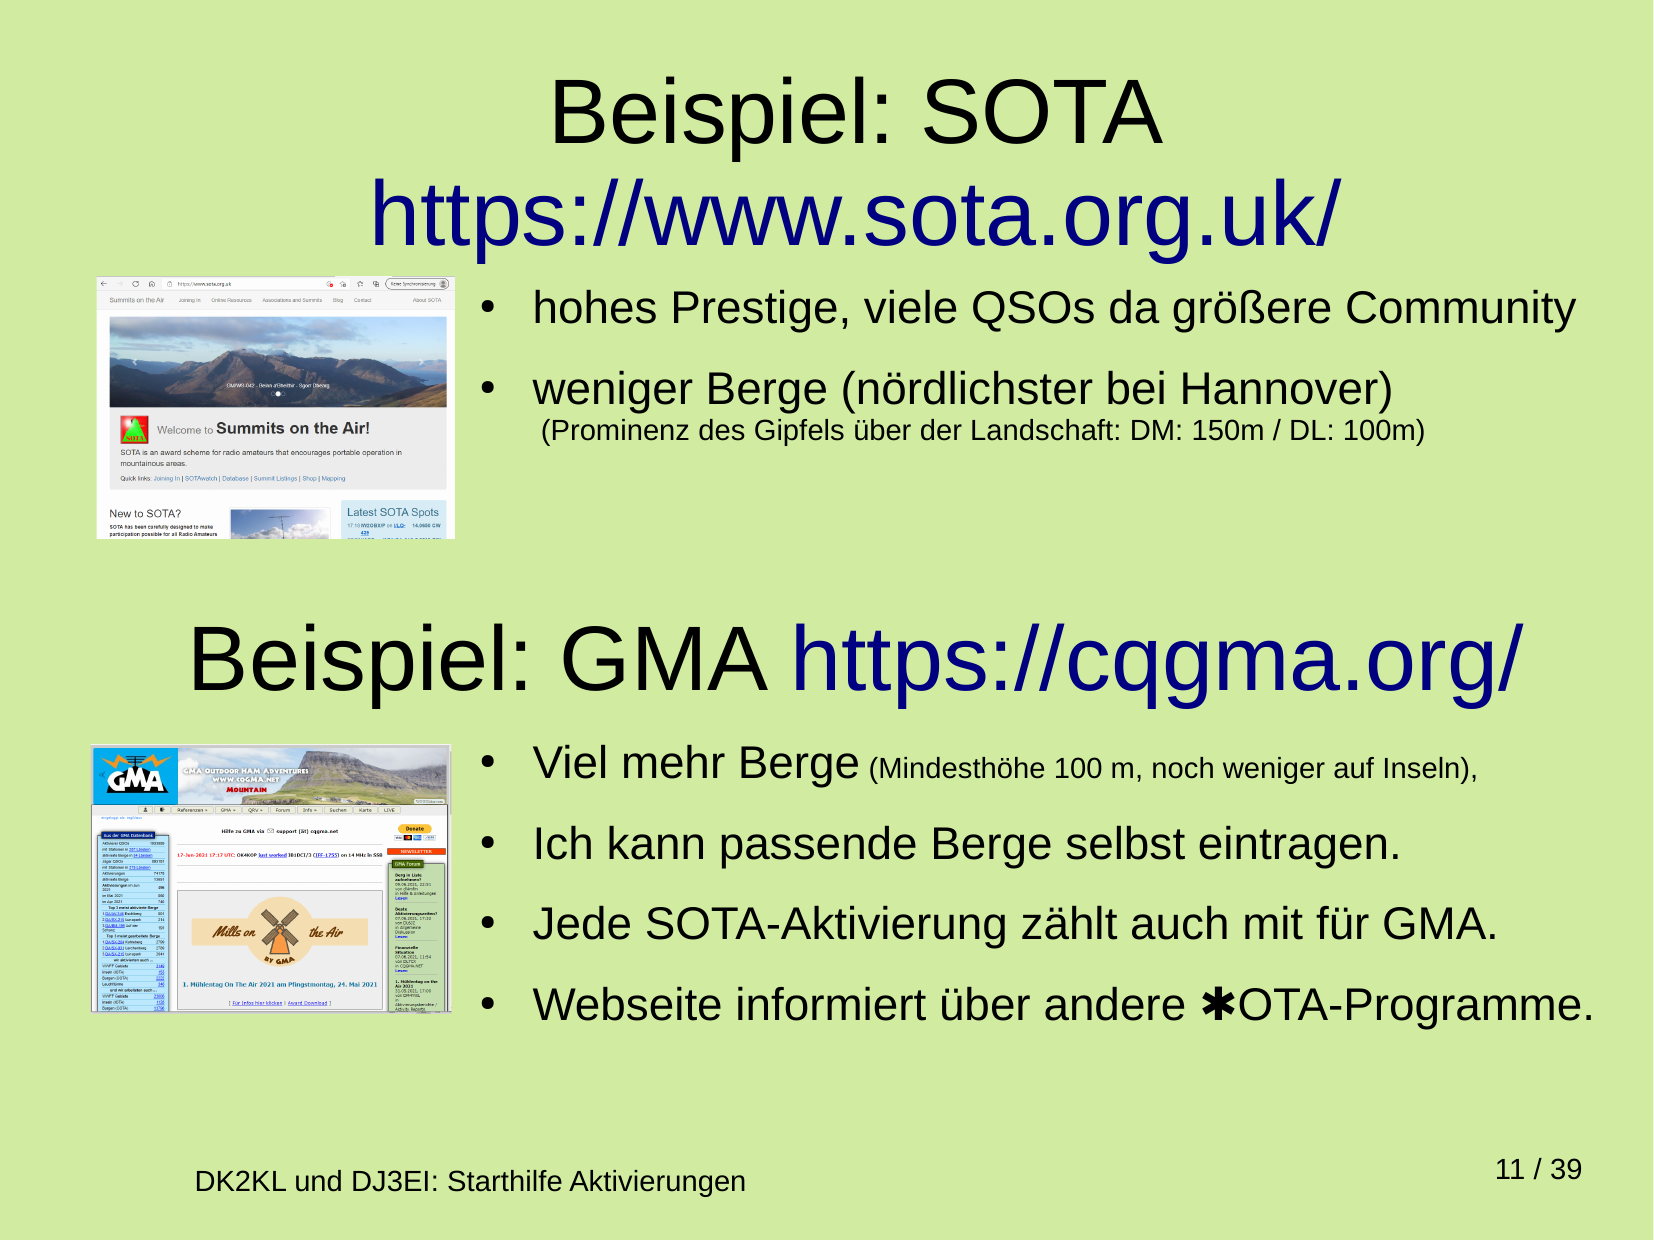

# Beispiel: SOTA https://www.sota.org.uk/
hohes Prestige, viele QSOs da größere Community
weniger Berge (nördlichster bei Hannover)
 (Prominenz des Gipfels über der Landschaft: DM: 150m / DL: 100m)
Beispiel: GMA https://cqgma.org/
Viel mehr Berge (Mindesthöhe 100 m, noch weniger auf Inseln),
Ich kann passende Berge selbst eintragen.
Jede SOTA-Aktivierung zählt auch mit für GMA.
Webseite informiert über andere ✱OTA-Programme.